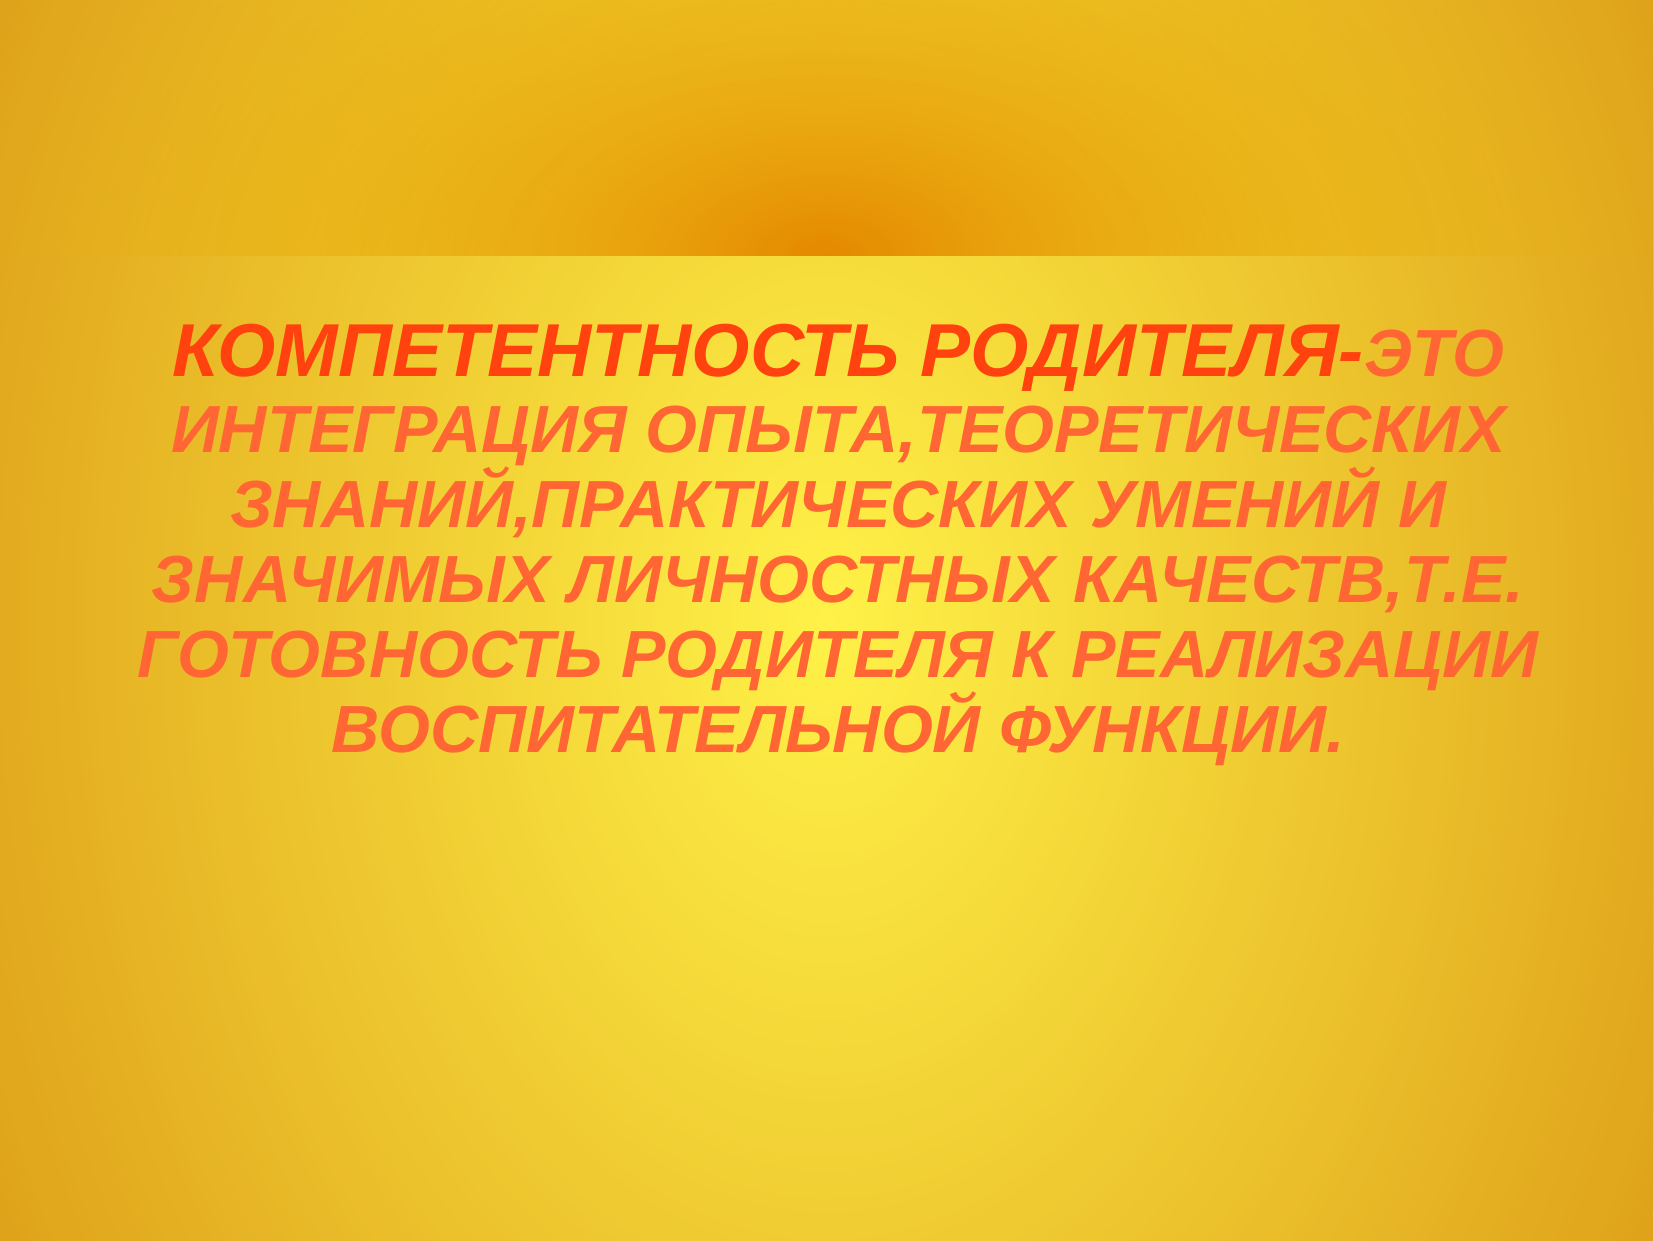

# КОМПЕТЕНТНОСТЬ РОДИТЕЛЯ-ЭТО ИНТЕГРАЦИЯ ОПЫТА,ТЕОРЕТИЧЕСКИХ ЗНАНИЙ,ПРАКТИЧЕСКИХ УМЕНИЙ И ЗНАЧИМЫХ ЛИЧНОСТНЫХ КАЧЕСТВ,Т.Е. ГОТОВНОСТЬ РОДИТЕЛЯ К РЕАЛИЗАЦИИ ВОСПИТАТЕЛЬНОЙ ФУНКЦИИ.